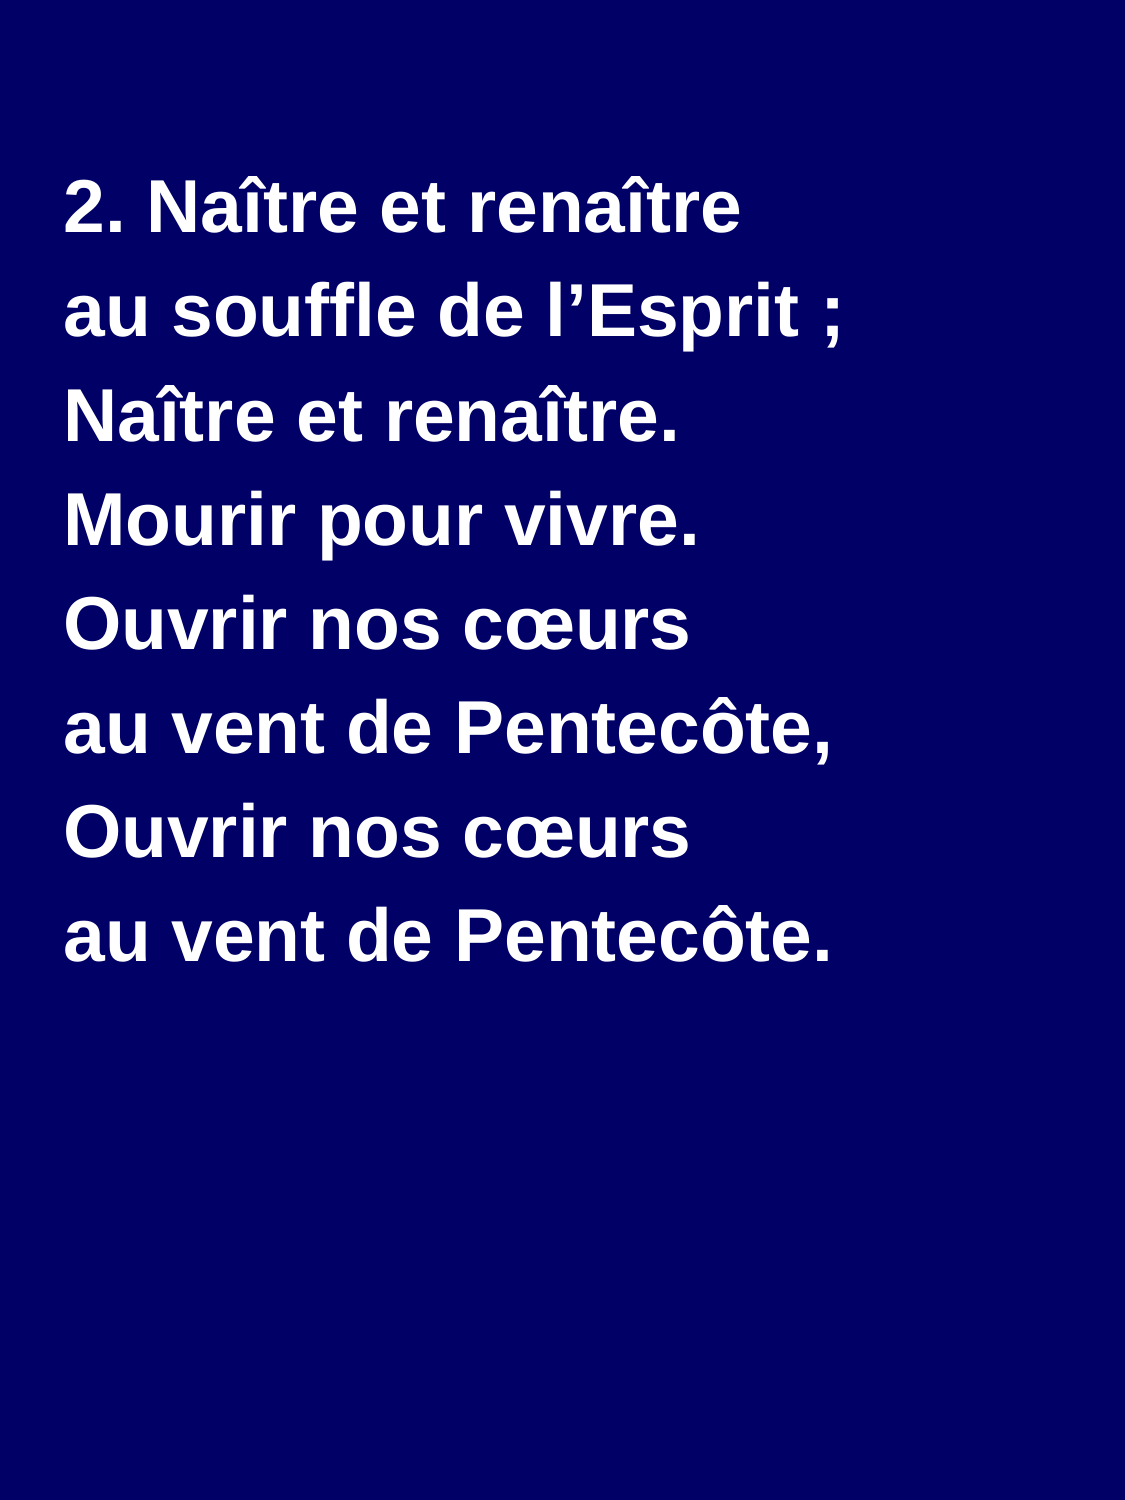

2. Naître et renaître
au souffle de l’Esprit ;
Naître et renaître.
Mourir pour vivre.
Ouvrir nos cœurs
au vent de Pentecôte,
Ouvrir nos cœurs
au vent de Pentecôte.